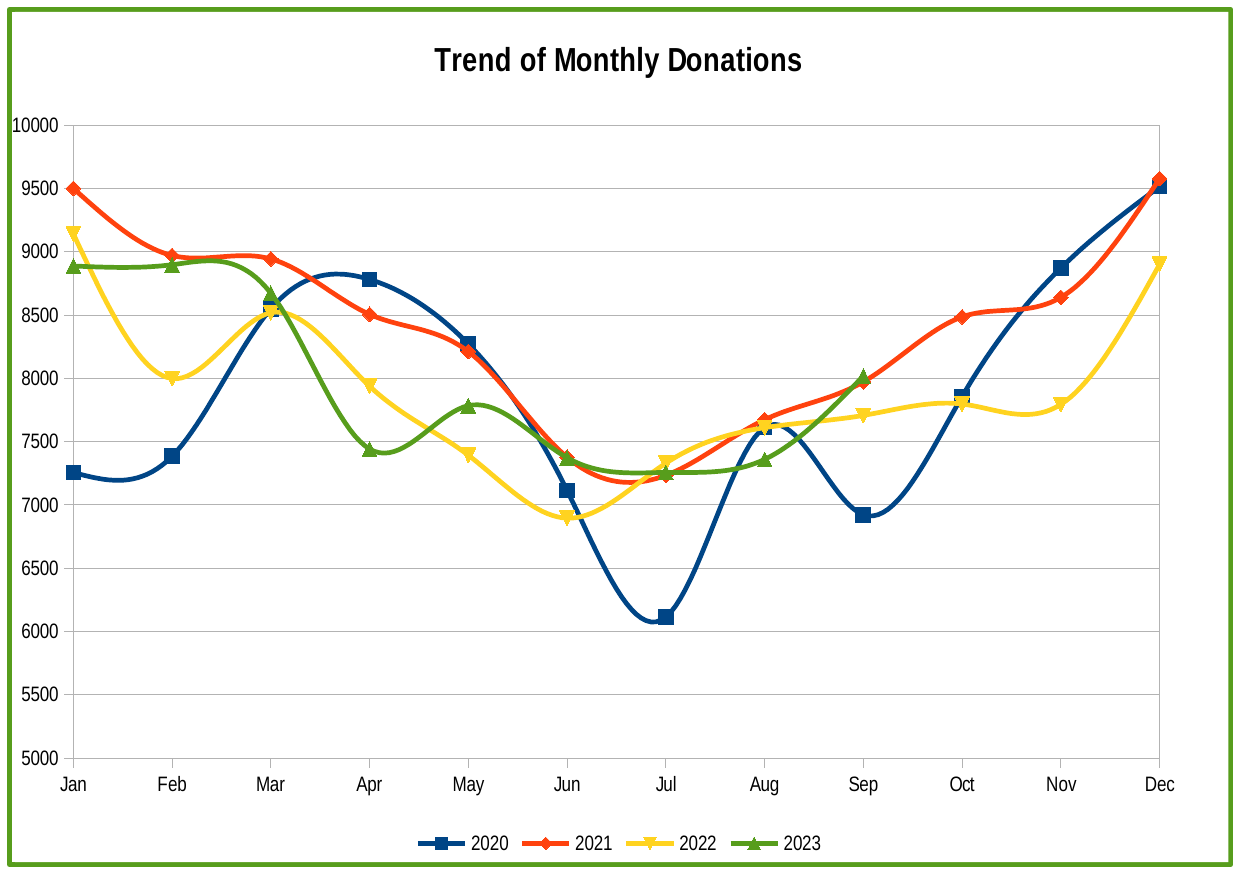

### Chart: Trend of Monthly Donations
| Category | 2020 | 2021 | 2022 | 2023 |
|---|---|---|---|---|
| Jan | 7255.0 | 9500.0 | 9141.0 | 8887.0 |
| Feb | 7384.0 | 8970.0 | 7998.0 | 8897.0 |
| Mar | 8549.0 | 8943.0 | 8518.0 | 8672.0 |
| Apr | 8781.0 | 8505.0 | 7938.0 | 7441.0 |
| May | 8271.0 | 8211.0 | 7392.0 | 7784.0 |
| Jun | 7114.0 | 7376.0 | 6895.0 | 7372.0 |
| Jul | 6114.0 | 7233.0 | 7329.0 | 7256.0 |
| Aug | 7611.0 | 7673.0 | 7610.0 | 7359.0 |
| Sep | 6922.0 | 7972.0 | 7707.0 | 8018.0 |
| Oct | 7856.0 | 8485.0 | 7797.0 | None |
| Nov | 8871.0 | 8639.0 | 7794.0 | None |
| Dec | 9514.0 | 9577.0 | 8900.0 | None |